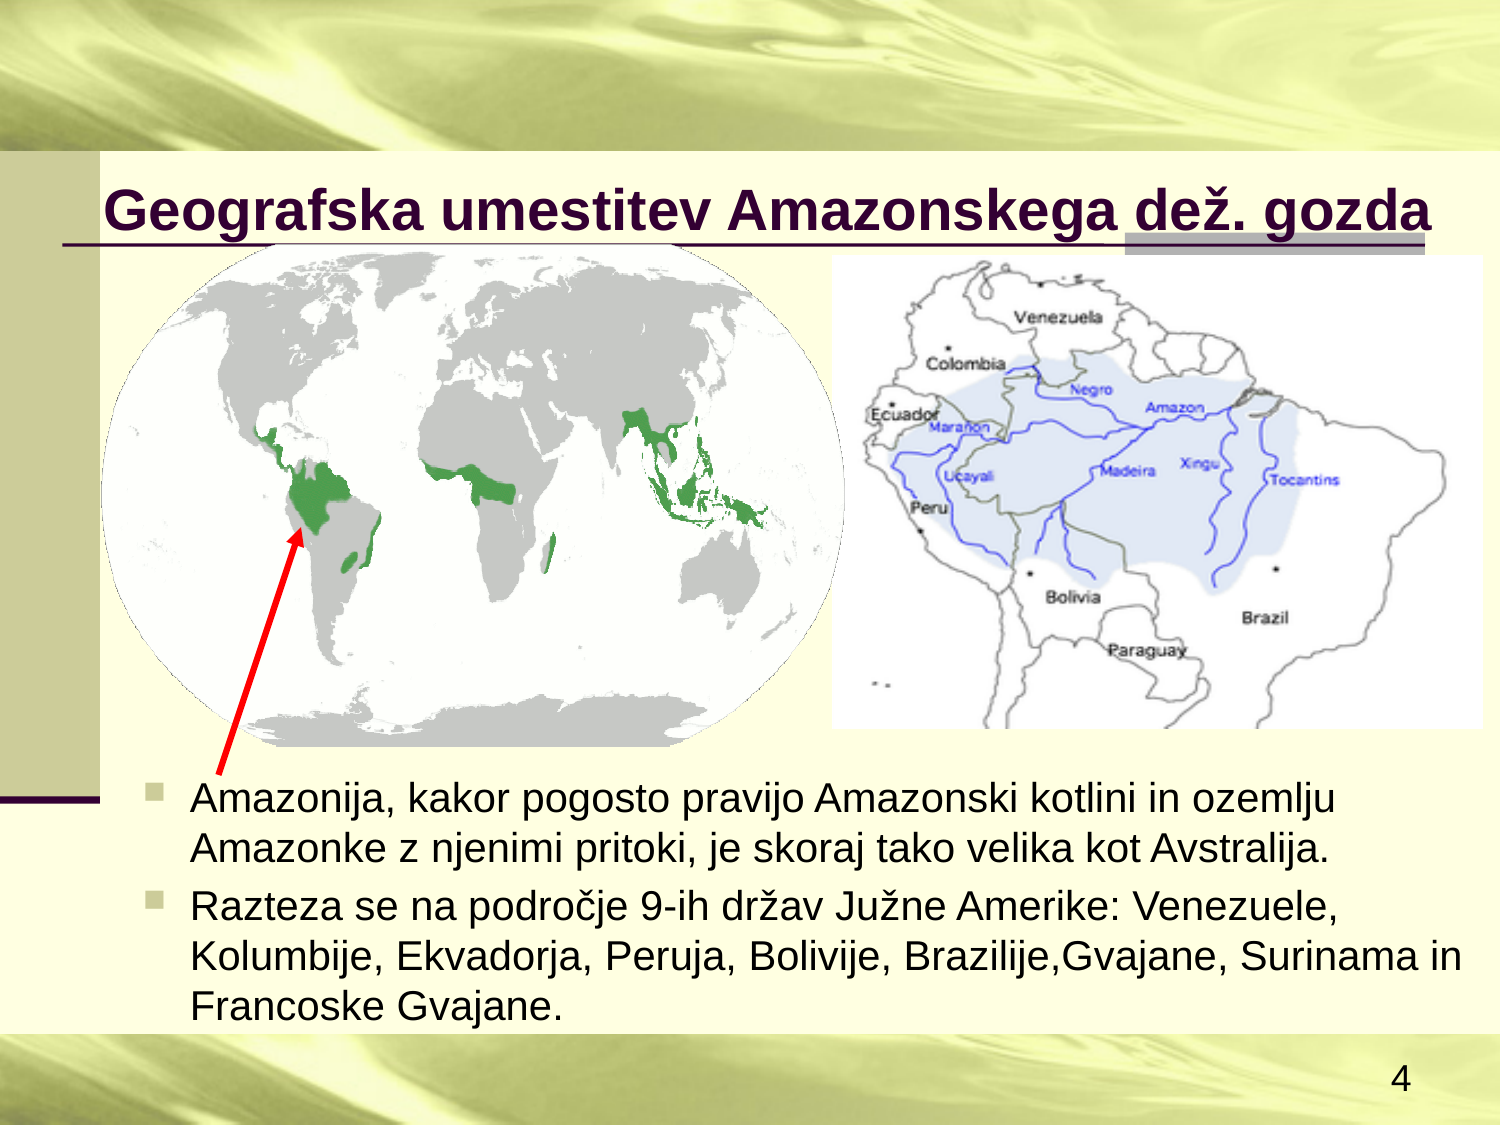

Geografska umestitev Amazonskega dež. gozda
Amazonija, kakor pogosto pravijo Amazonski kotlini in ozemlju Amazonke z njenimi pritoki, je skoraj tako velika kot Avstralija.
Razteza se na področje 9-ih držav Južne Amerike: Venezuele, Kolumbije, Ekvadorja, Peruja, Bolivije, Brazilije,Gvajane, Surinama in Francoske Gvajane.